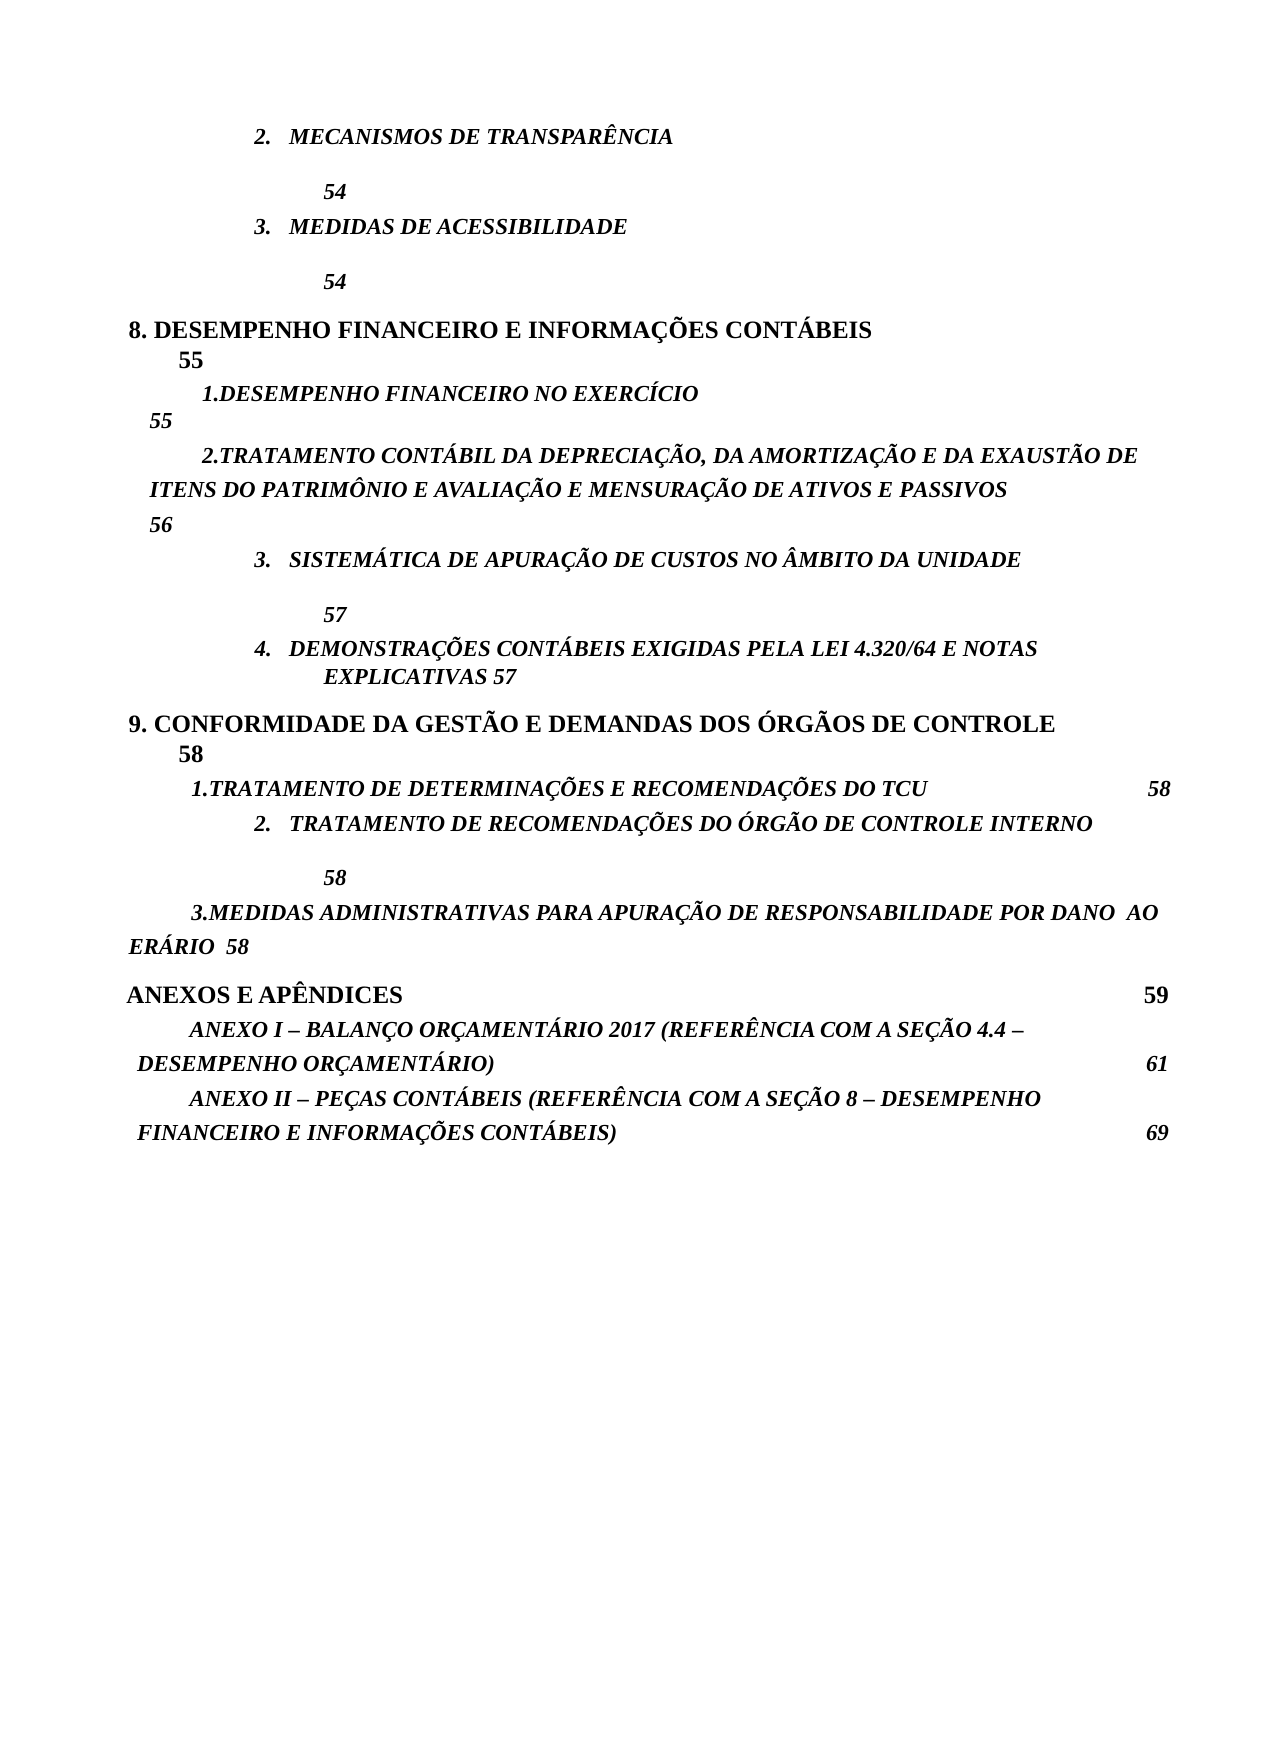

MECANISMOS DE TRANSPARÊNCIA 	54
MEDIDAS DE ACESSIBILIDADE 	54
DESEMPENHO FINANCEIRO E INFORMAÇÕES CONTÁBEIS 	55
DESEMPENHO FINANCEIRO NO EXERCÍCIO 	55
TRATAMENTO CONTÁBIL DA DEPRECIAÇÃO, DA AMORTIZAÇÃO E DA EXAUSTÃO DE ITENS DO PATRIMÔNIO E AVALIAÇÃO E MENSURAÇÃO DE ATIVOS E PASSIVOS 	56
SISTEMÁTICA DE APURAÇÃO DE CUSTOS NO ÂMBITO DA UNIDADE 	57
DEMONSTRAÇÕES CONTÁBEIS EXIGIDAS PELA LEI 4.320/64 E NOTAS EXPLICATIVAS 57
CONFORMIDADE DA GESTÃO E DEMANDAS DOS ÓRGÃOS DE CONTROLE 	58
TRATAMENTO DE DETERMINAÇÕES E RECOMENDAÇÕES DO TCU 	58
TRATAMENTO DE RECOMENDAÇÕES DO ÓRGÃO DE CONTROLE INTERNO 	58
MEDIDAS ADMINISTRATIVAS PARA APURAÇÃO DE RESPONSABILIDADE POR DANO AO ERÁRIO 	58
ANEXOS E APÊNDICES 	59
ANEXO I – BALANÇO ORÇAMENTÁRIO 2017 (REFERÊNCIA COM A SEÇÃO 4.4 –
DESEMPENHO ORÇAMENTÁRIO) 	61 ANEXO II – PEÇAS CONTÁBEIS (REFERÊNCIA COM A SEÇÃO 8 – DESEMPENHO
FINANCEIRO E INFORMAÇÕES CONTÁBEIS) 	69